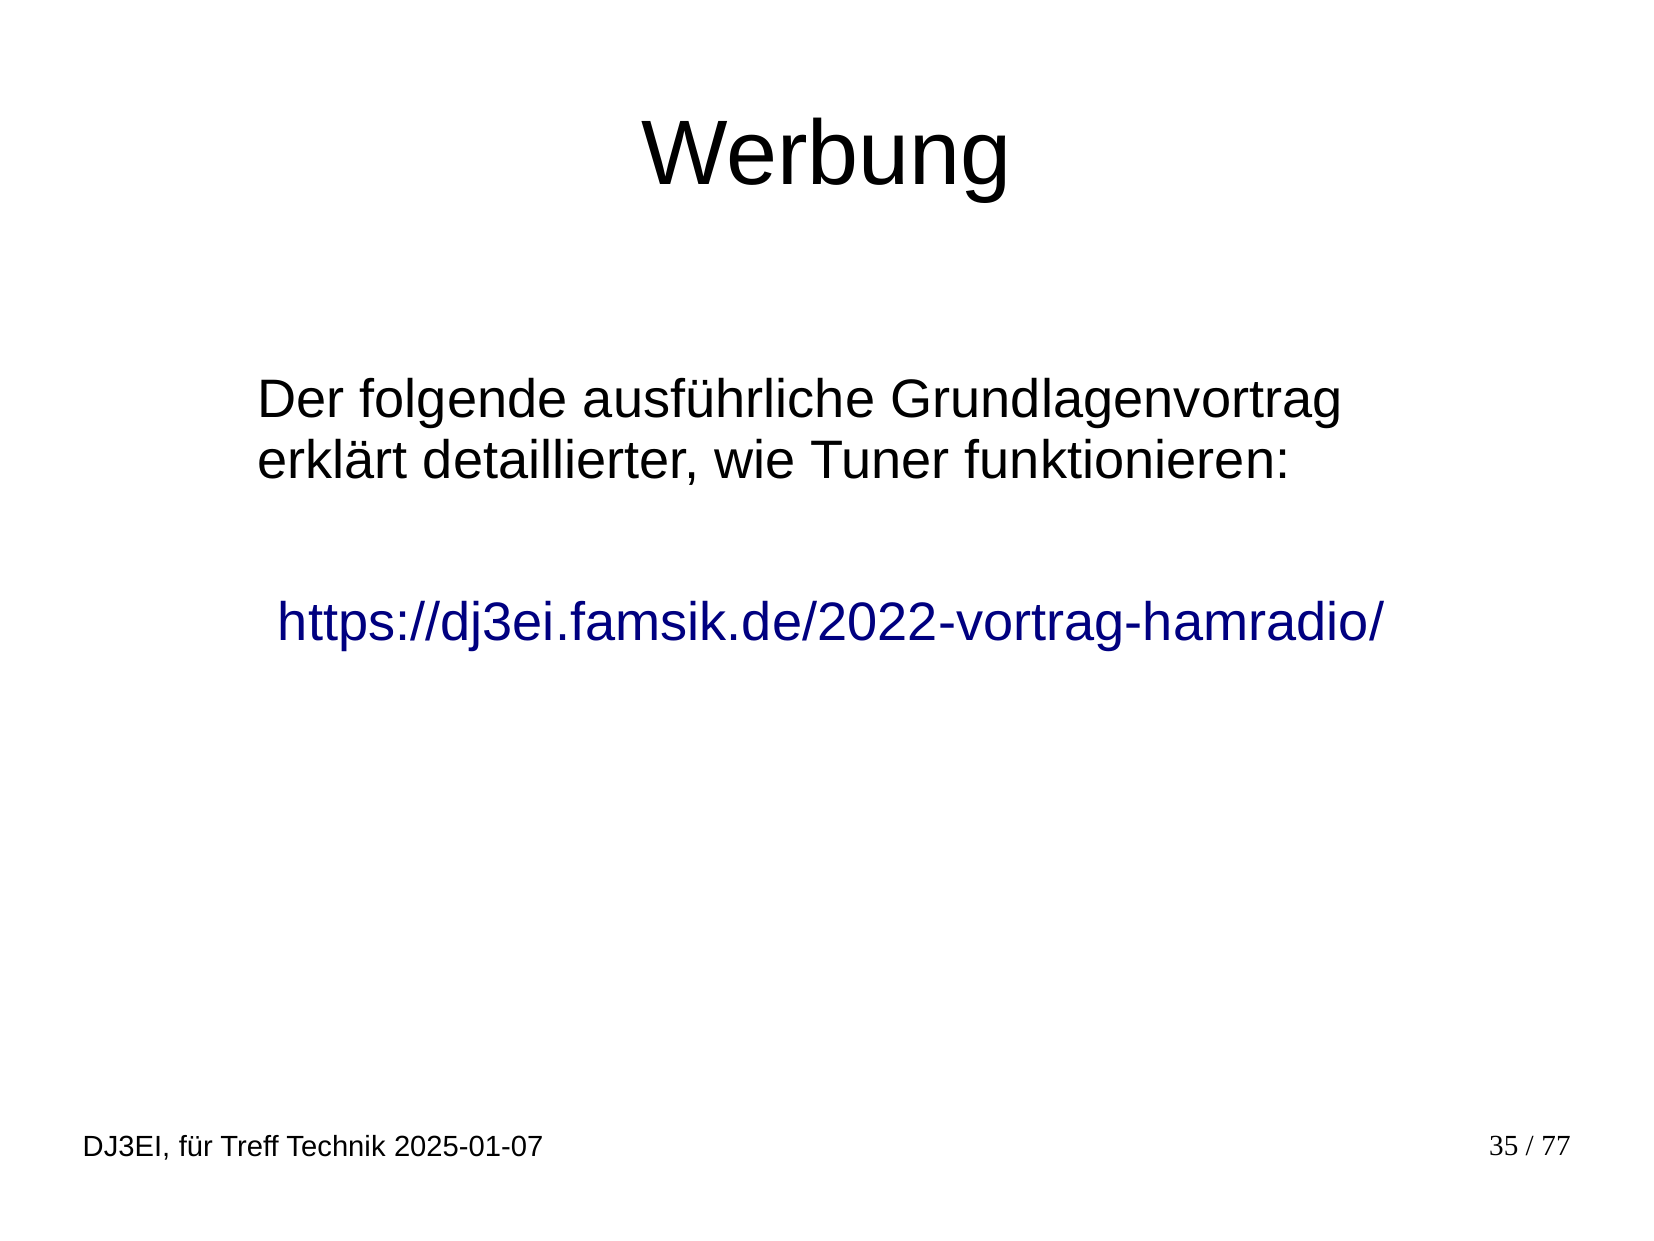

# Werbung
Der folgende ausführliche Grundlagenvortrag
erklärt detaillierter, wie Tuner funktionieren:
https://dj3ei.famsik.de/2022-vortrag-hamradio/
35